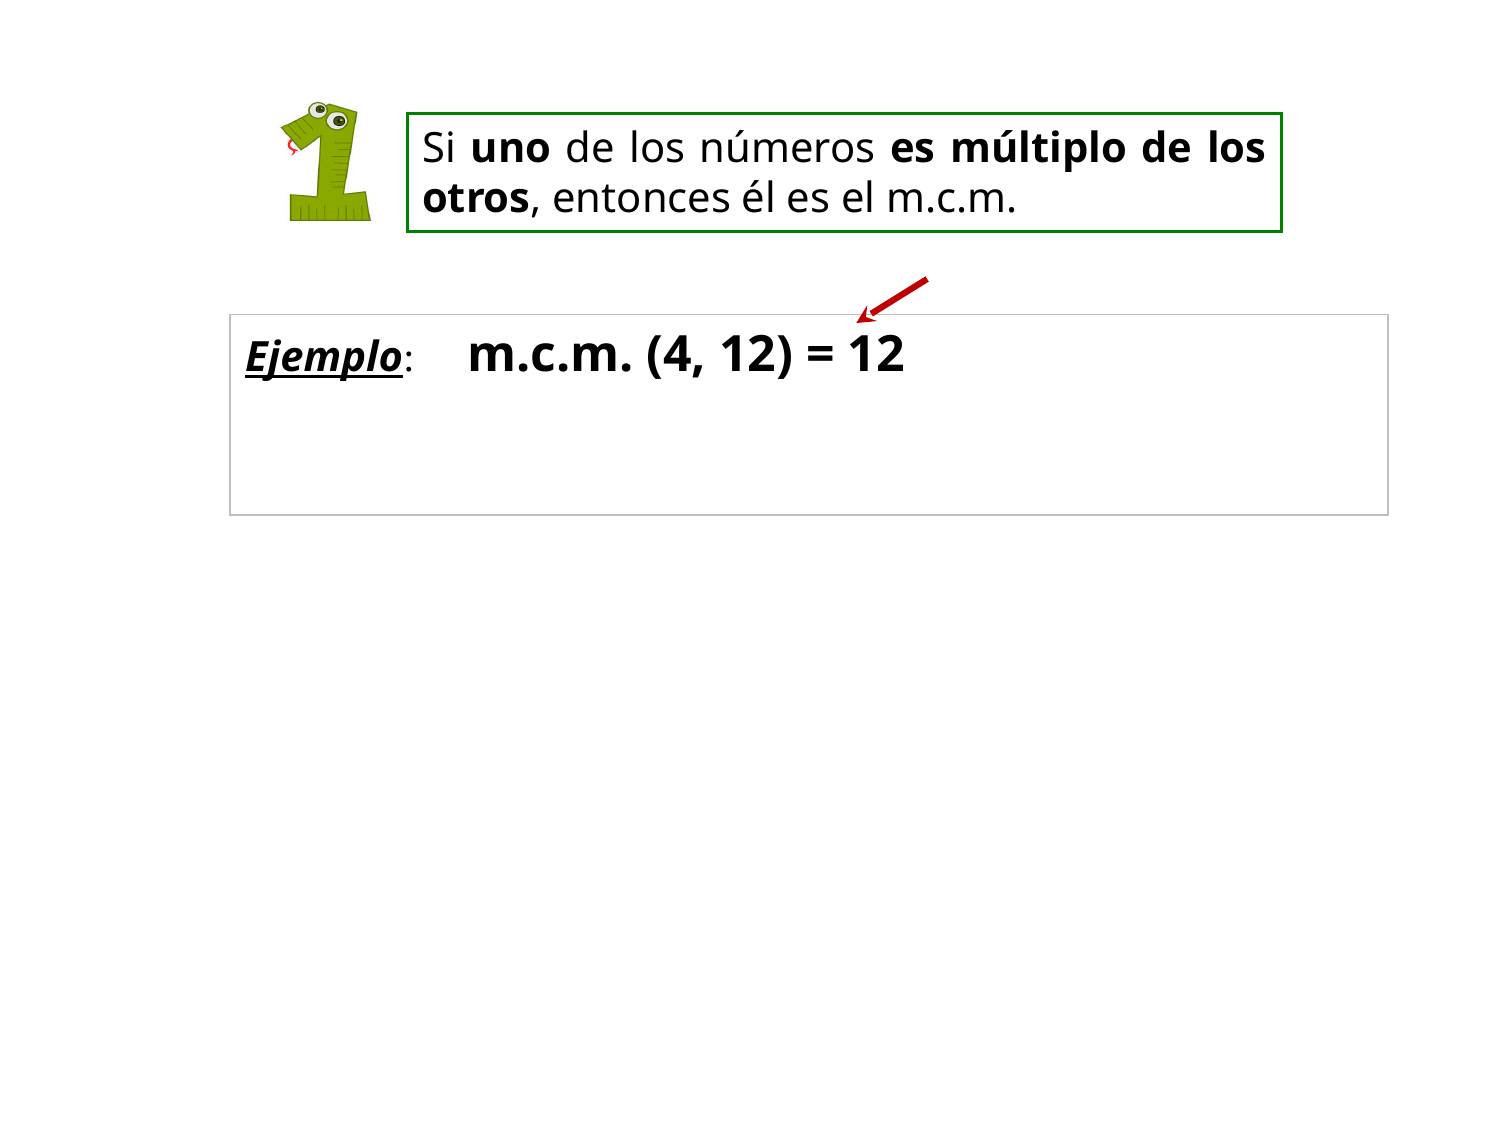

Si uno de los números es múltiplo de los otros, entonces él es el m.c.m.
Ejemplo: m.c.m. (4, 12) = 12